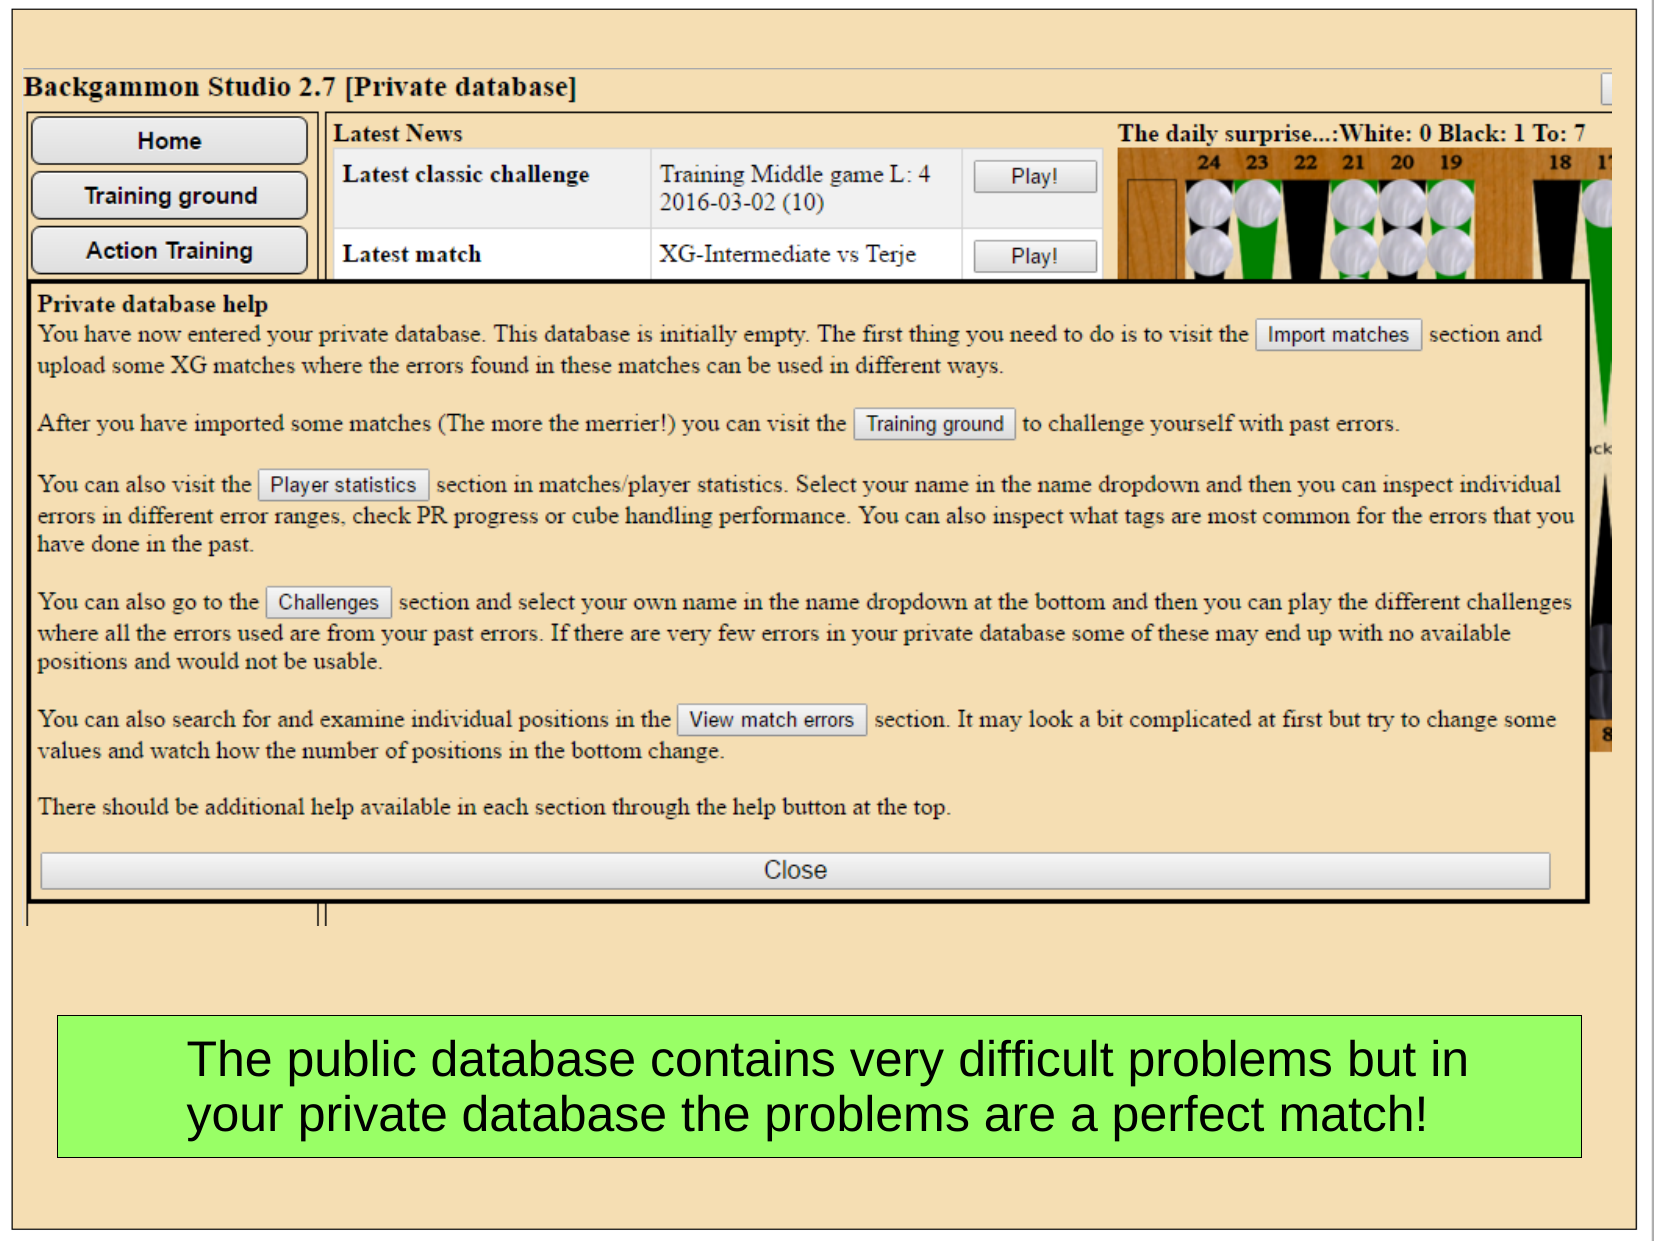

# Backgammon Studio
The public database contains very difficult problems but in
your private database the problems are a perfect match!